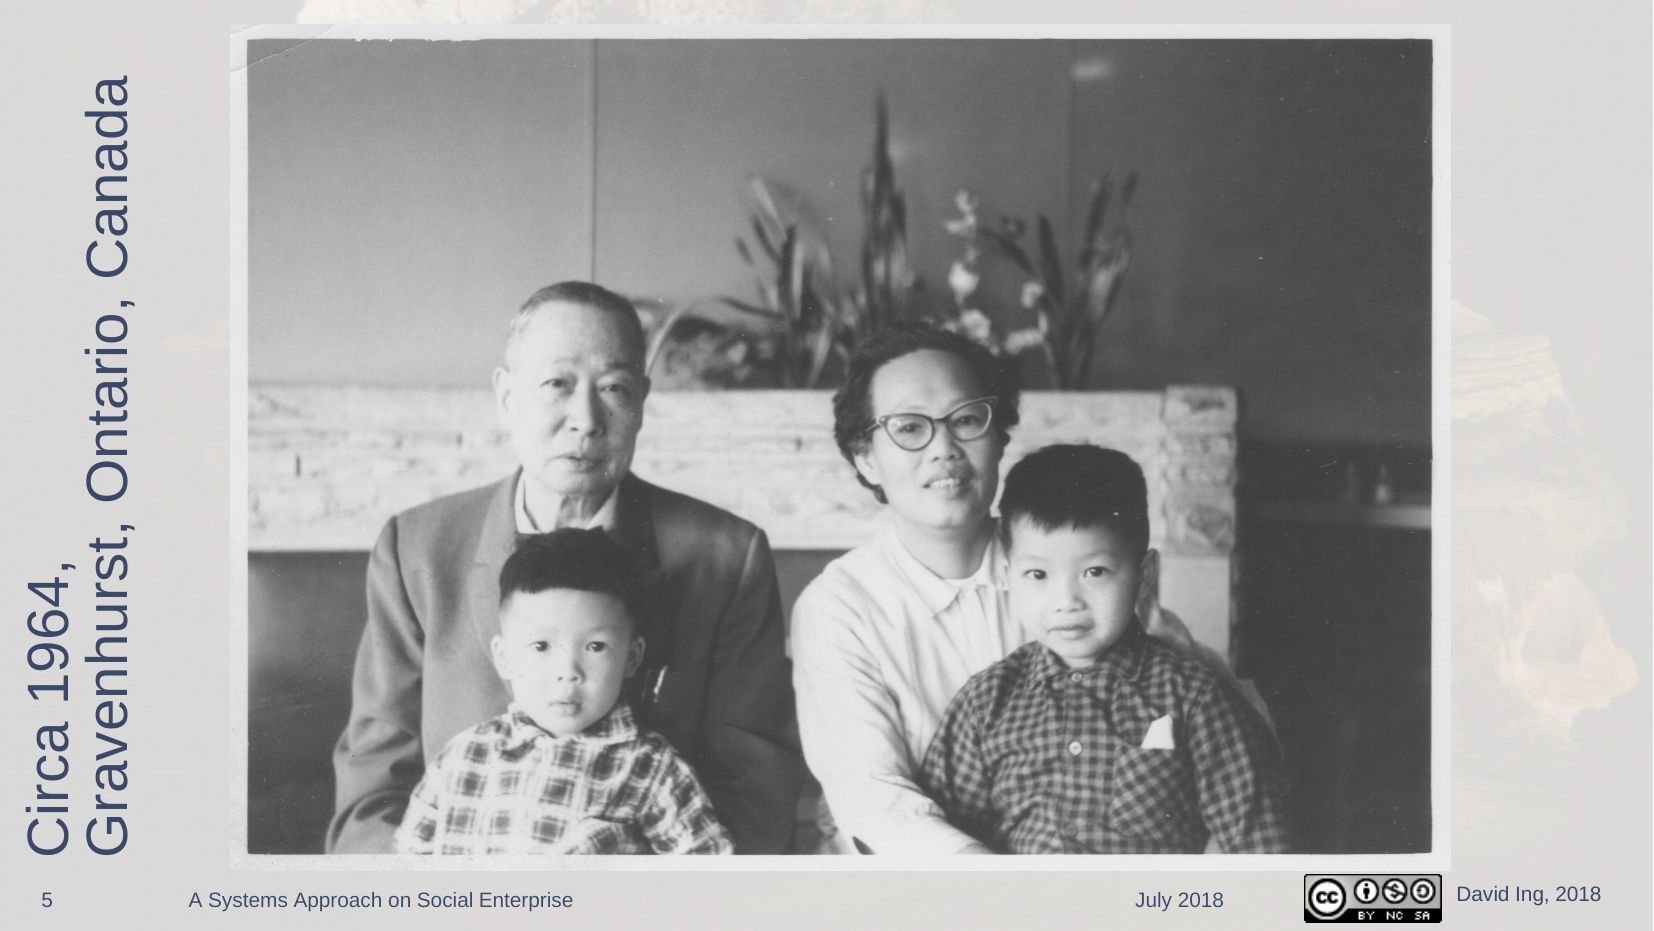

# Circa 1964, Gravenhurst, Ontario, Canada
A Systems Approach on Social Enterprise
July 2018